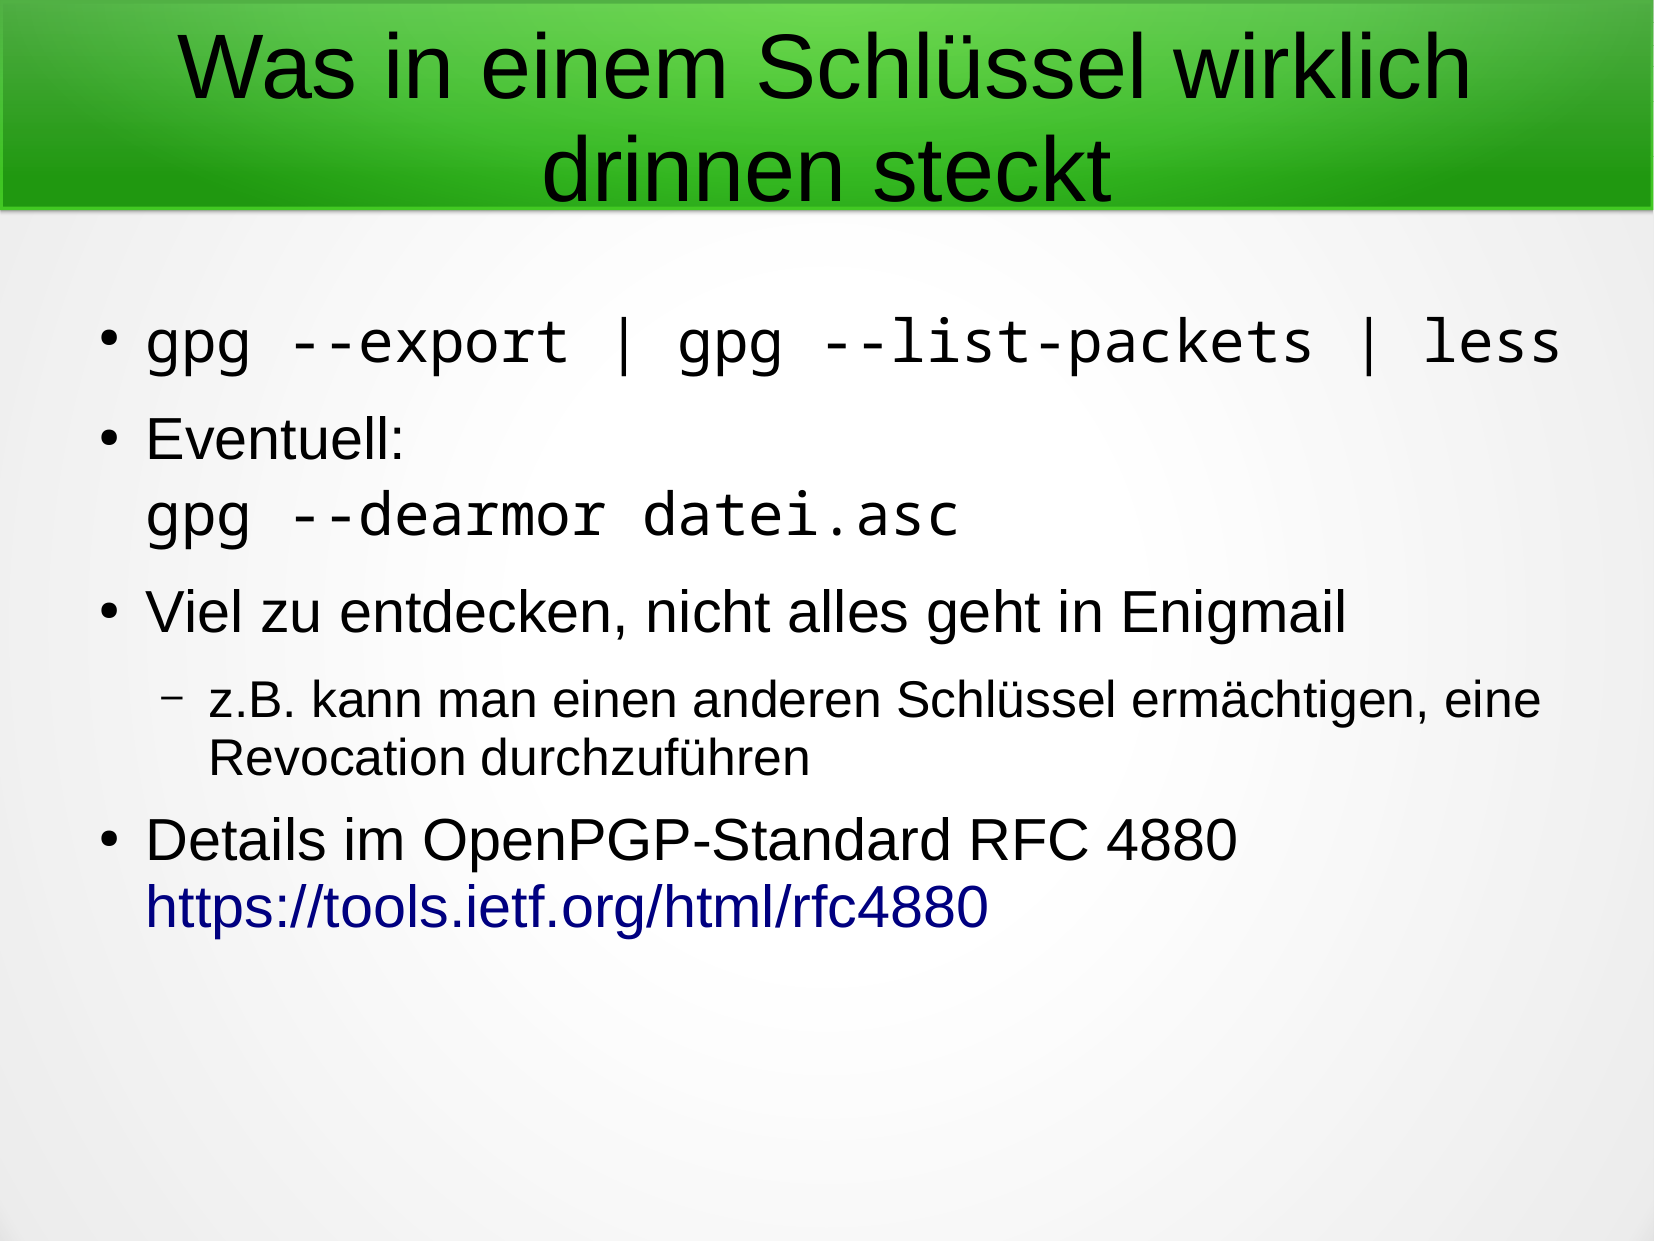

# Was in einem Schlüssel wirklich drinnen steckt
gpg --export | gpg --list-packets | less
Eventuell:
gpg --dearmor datei.asc
Viel zu entdecken, nicht alles geht in Enigmail
z.B. kann man einen anderen Schlüssel ermächtigen, eine Revocation durchzuführen
Details im OpenPGP-Standard RFC 4880
https://tools.ietf.org/html/rfc4880